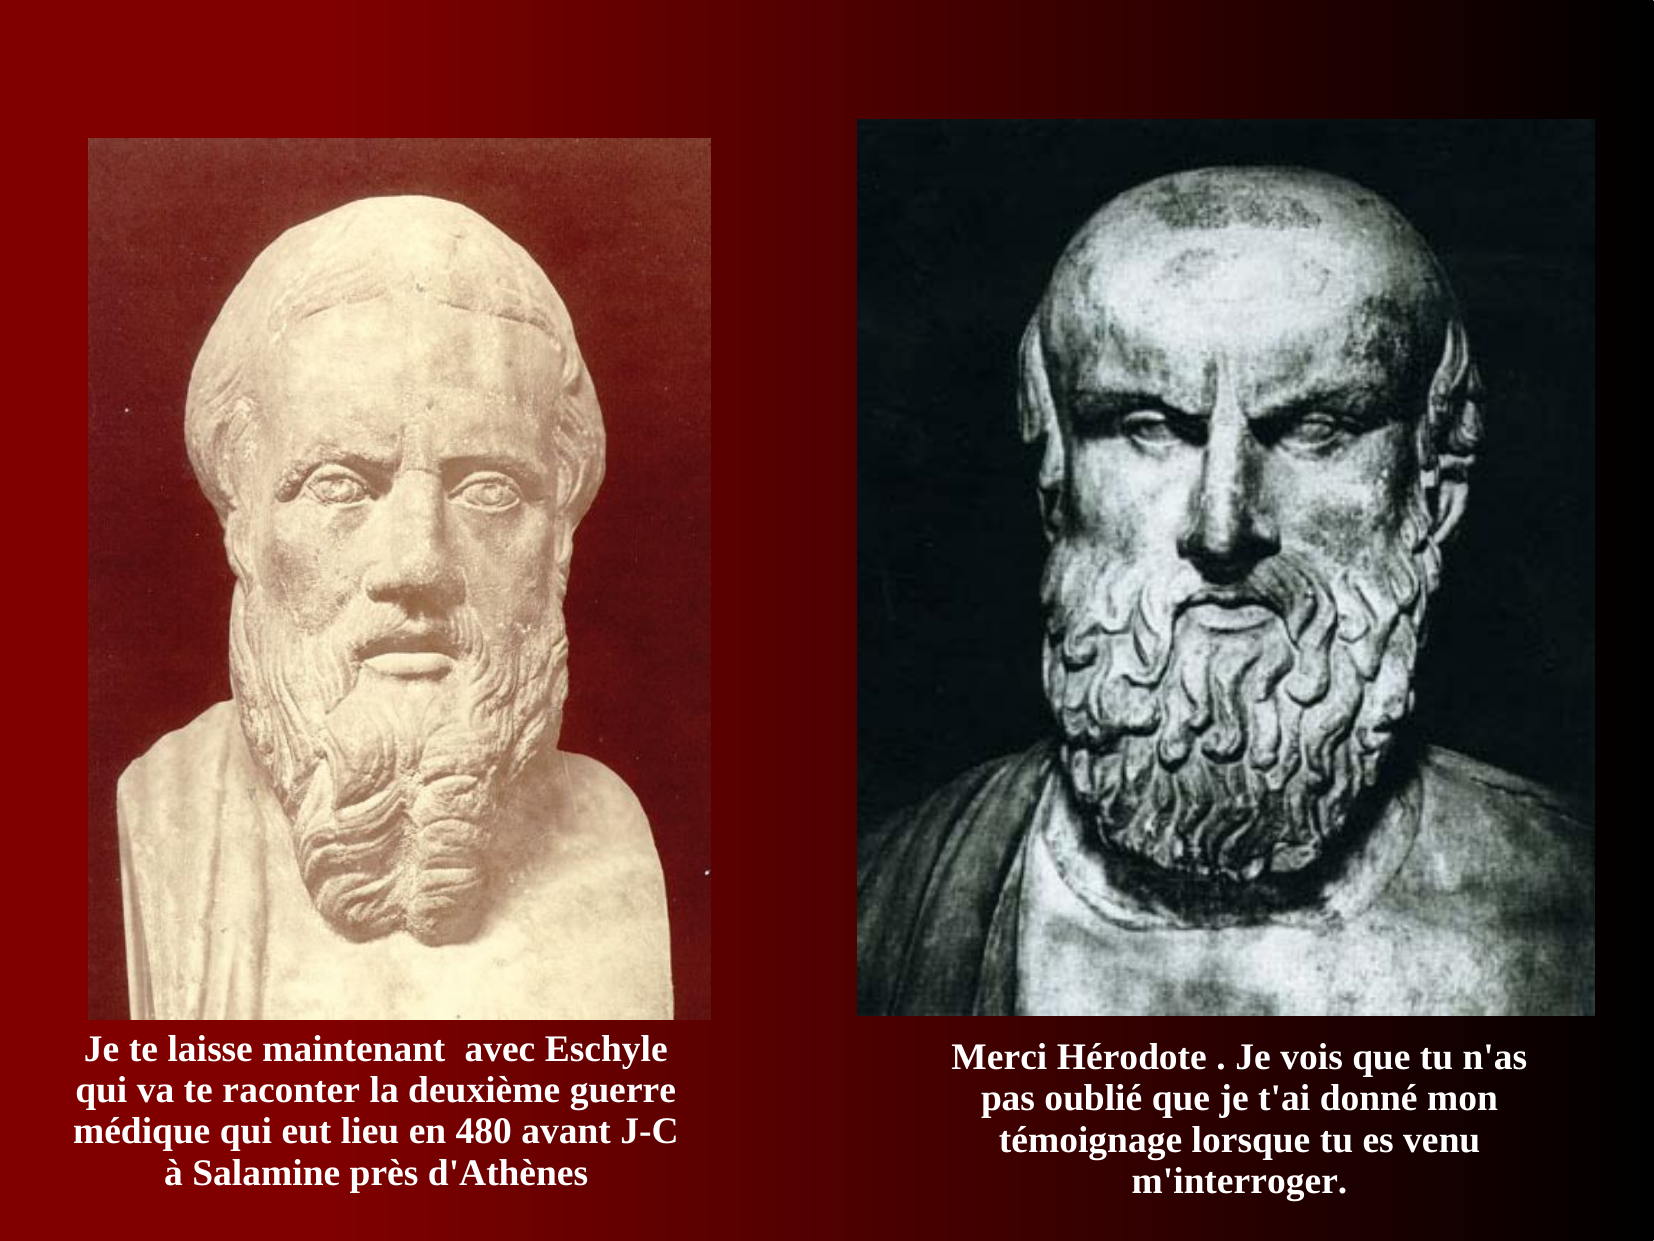

Merci Hérodote . Je vois que tu n'as pas oublié que je t'ai donné mon témoignage lorsque tu es venu m'interroger.
Je te laisse maintenant avec Eschyle qui va te raconter la deuxième guerre médique qui eut lieu en 480 avant J-C à Salamine près d'Athènes